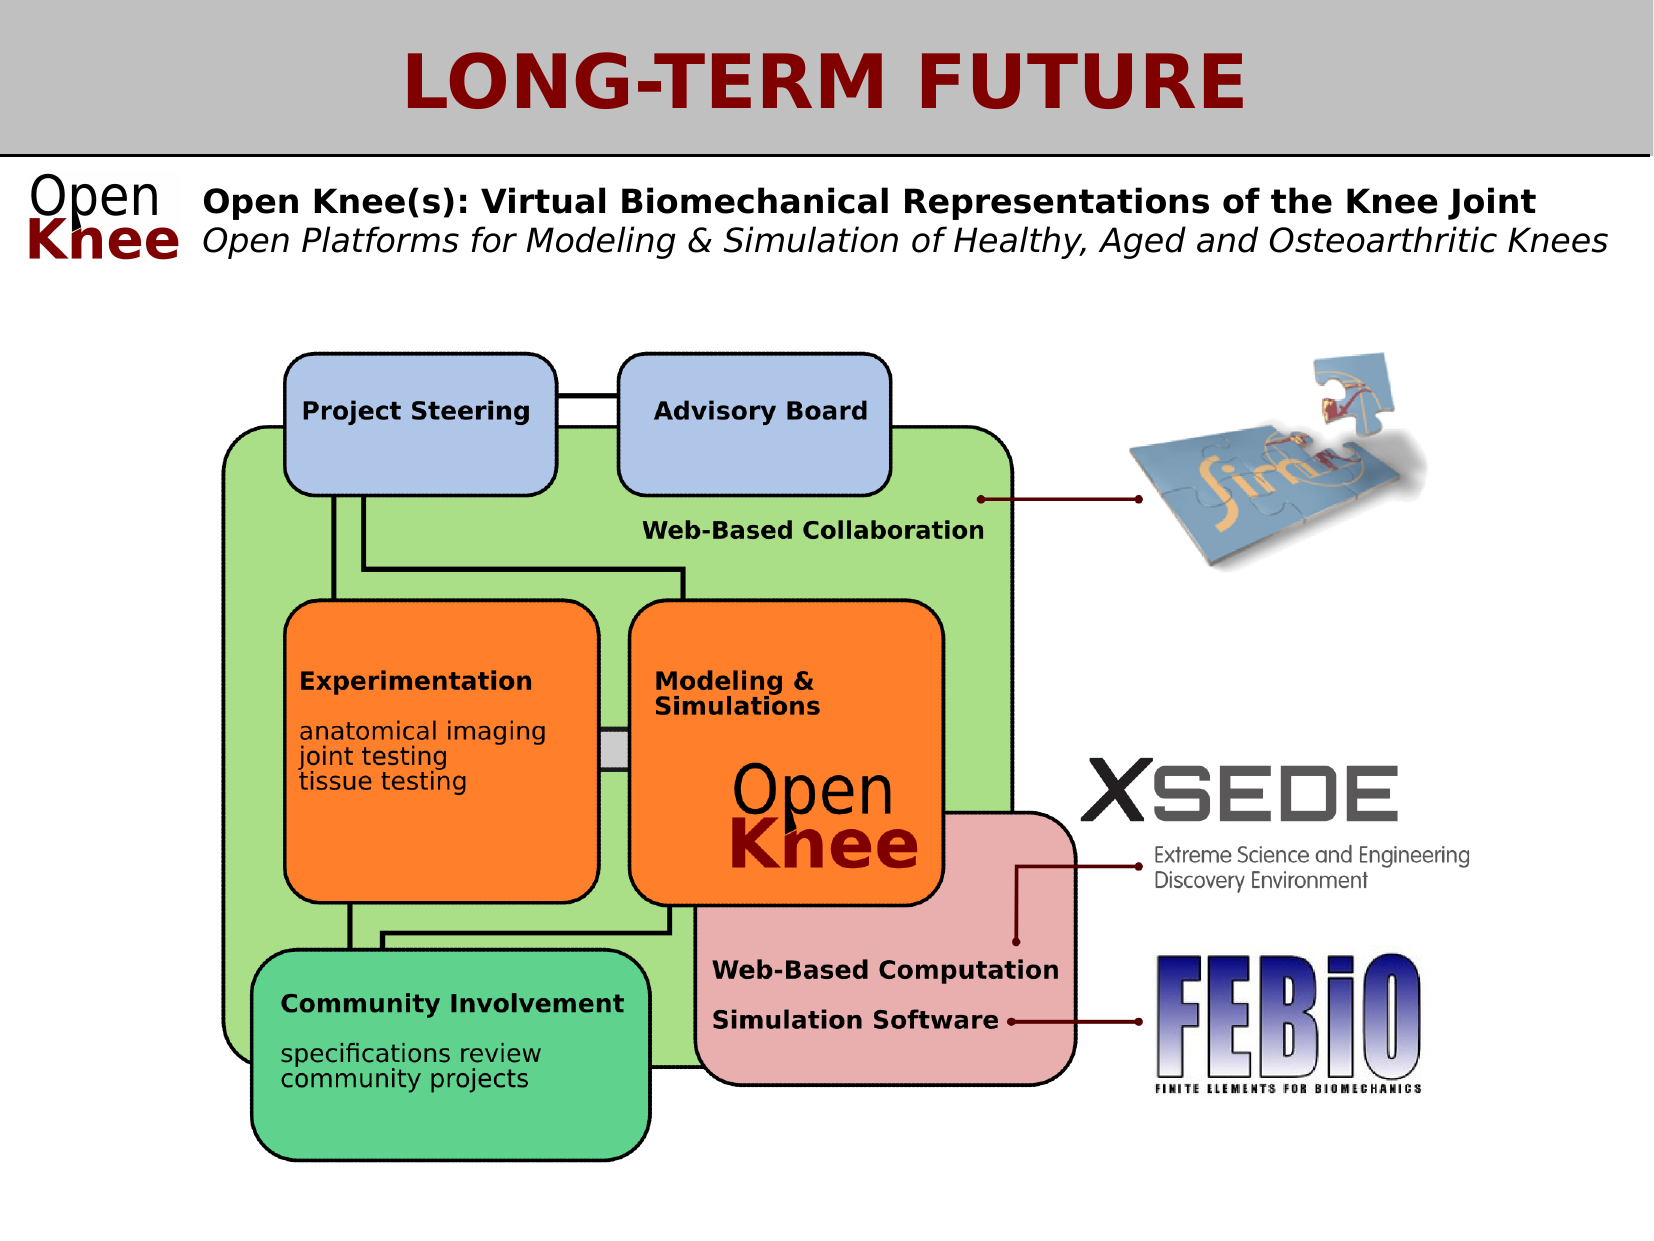

LONG-TERM FUTURE
Open Knee(s): Virtual Biomechanical Representations of the Knee Joint
Open Platforms for Modeling & Simulation of Healthy, Aged and Osteoarthritic Knees